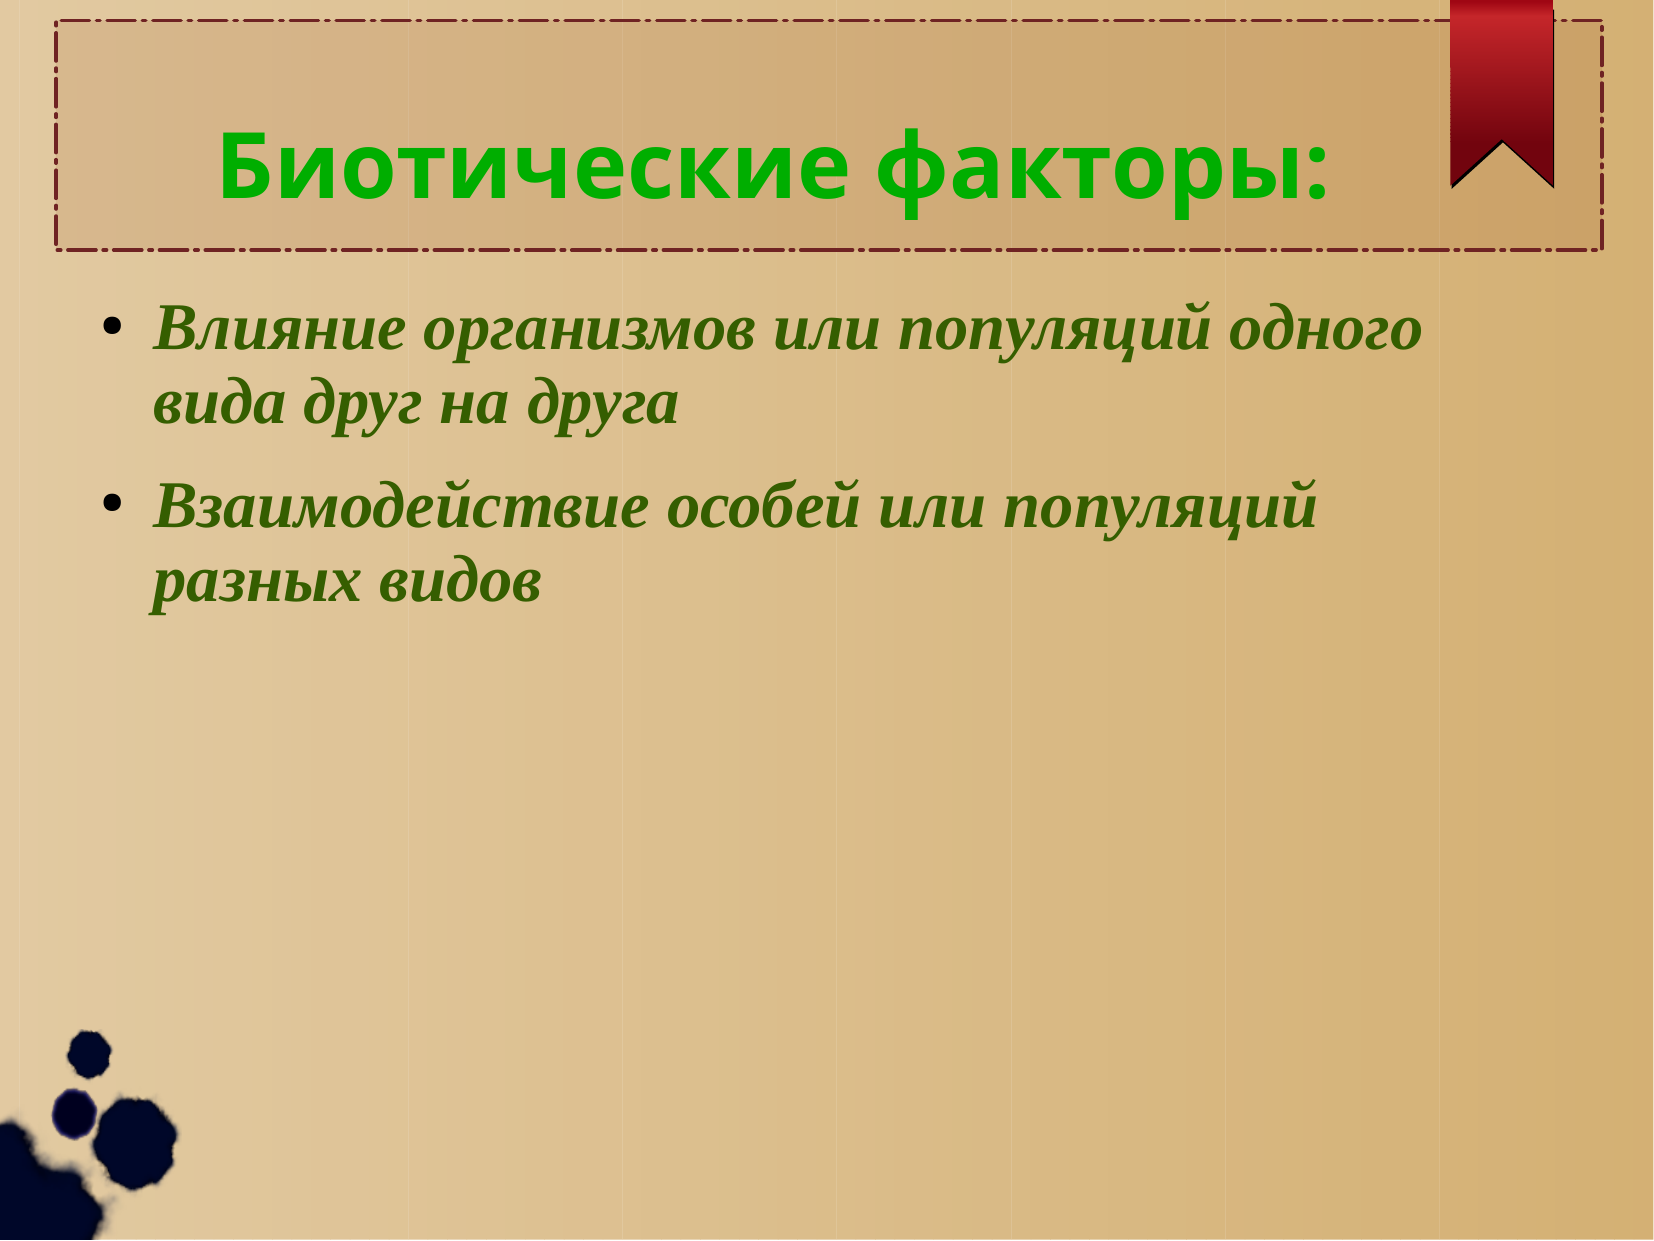

# Биотические факторы:
Влияние организмов или популяций одного вида друг на друга
Взаимодействие особей или популяций разных видов